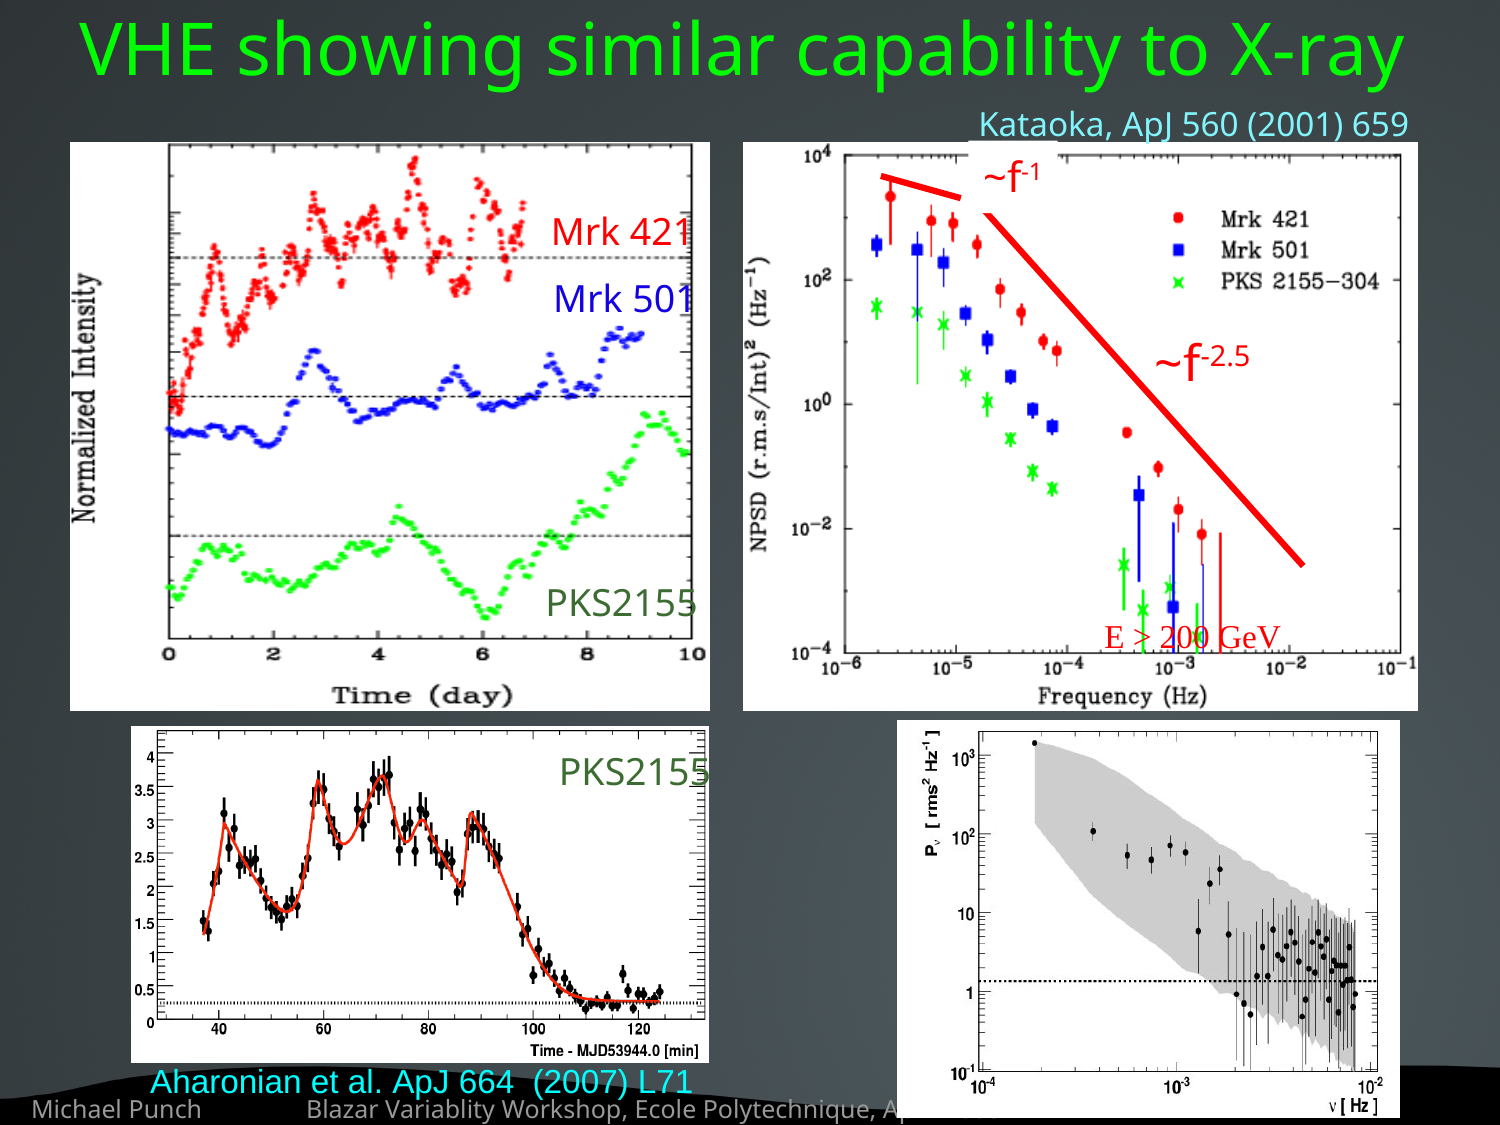

# VHE showing similar capability to X-ray
Kataoka, ApJ 560 (2001) 659
~f-1
~f-2.5
Mrk 421
Mrk 501
PKS2155
E > 200 GeV
PKS2155
Aharonian et al. ApJ 664 (2007) L71